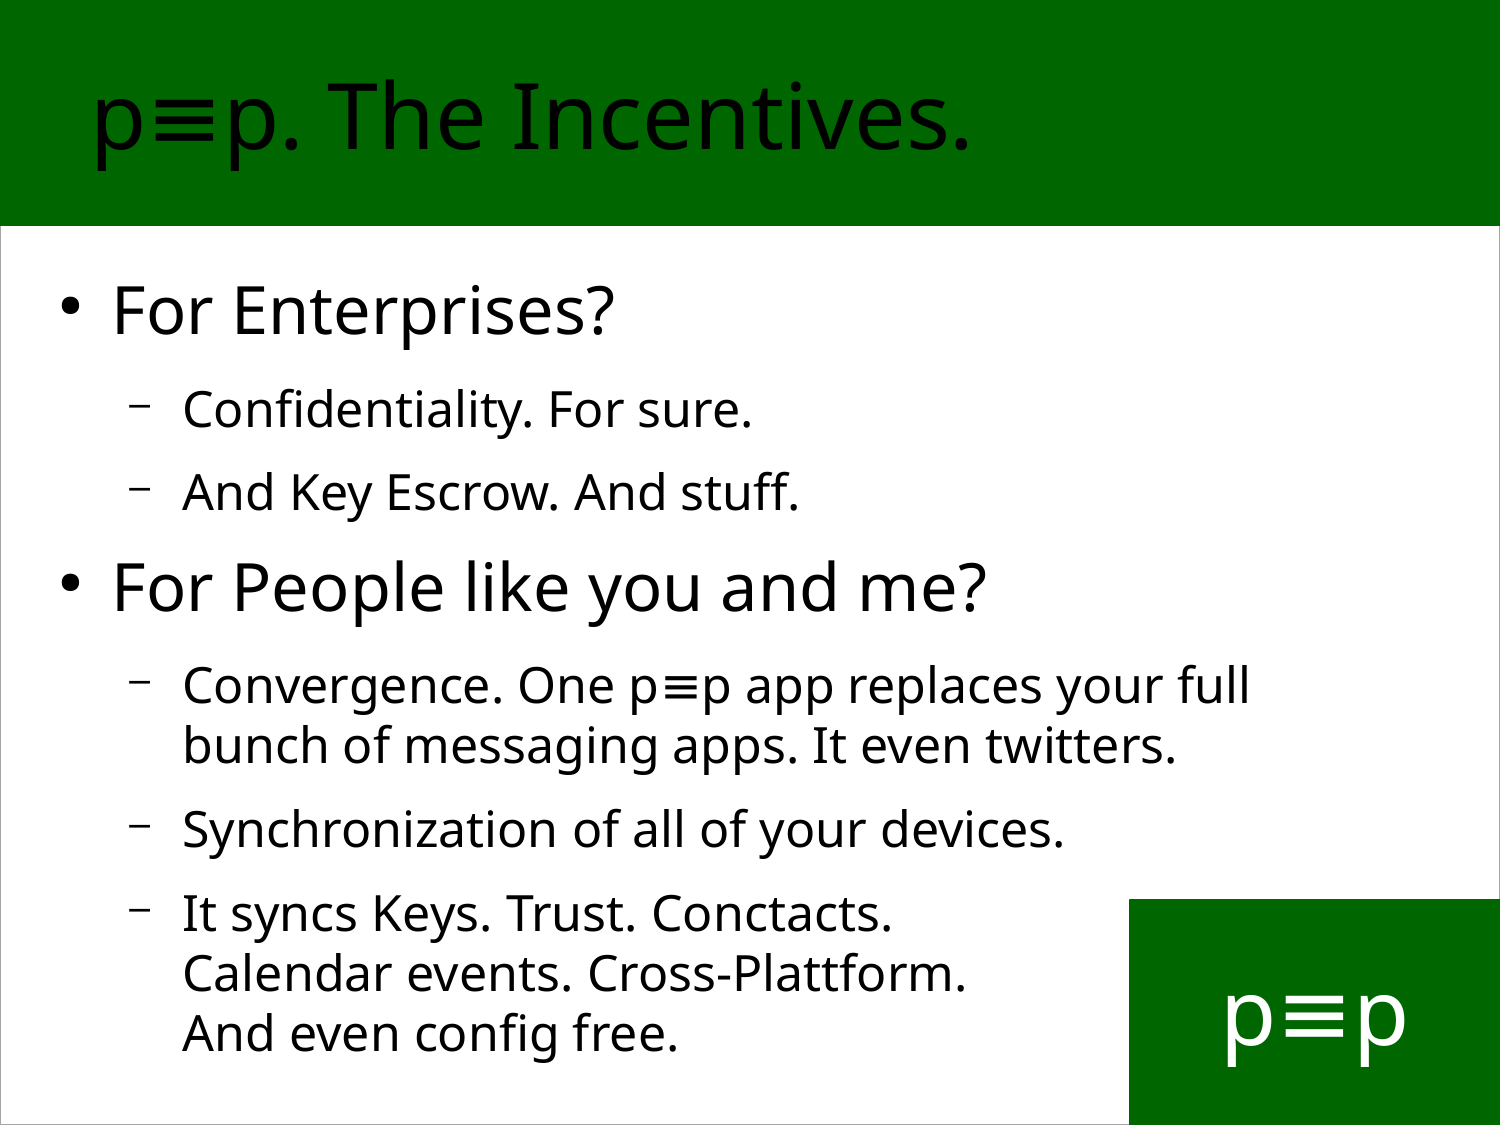

# p≡p. The Incentives.
For Enterprises?
Confidentiality. For sure.
And Key Escrow. And stuff.
For People like you and me?
Convergence. One p≡p app replaces your full bunch of messaging apps. It even twitters.
Synchronization of all of your devices.
It syncs Keys. Trust. Conctacts.
Calendar events. Cross-Plattform.
And even config free.
p≡p